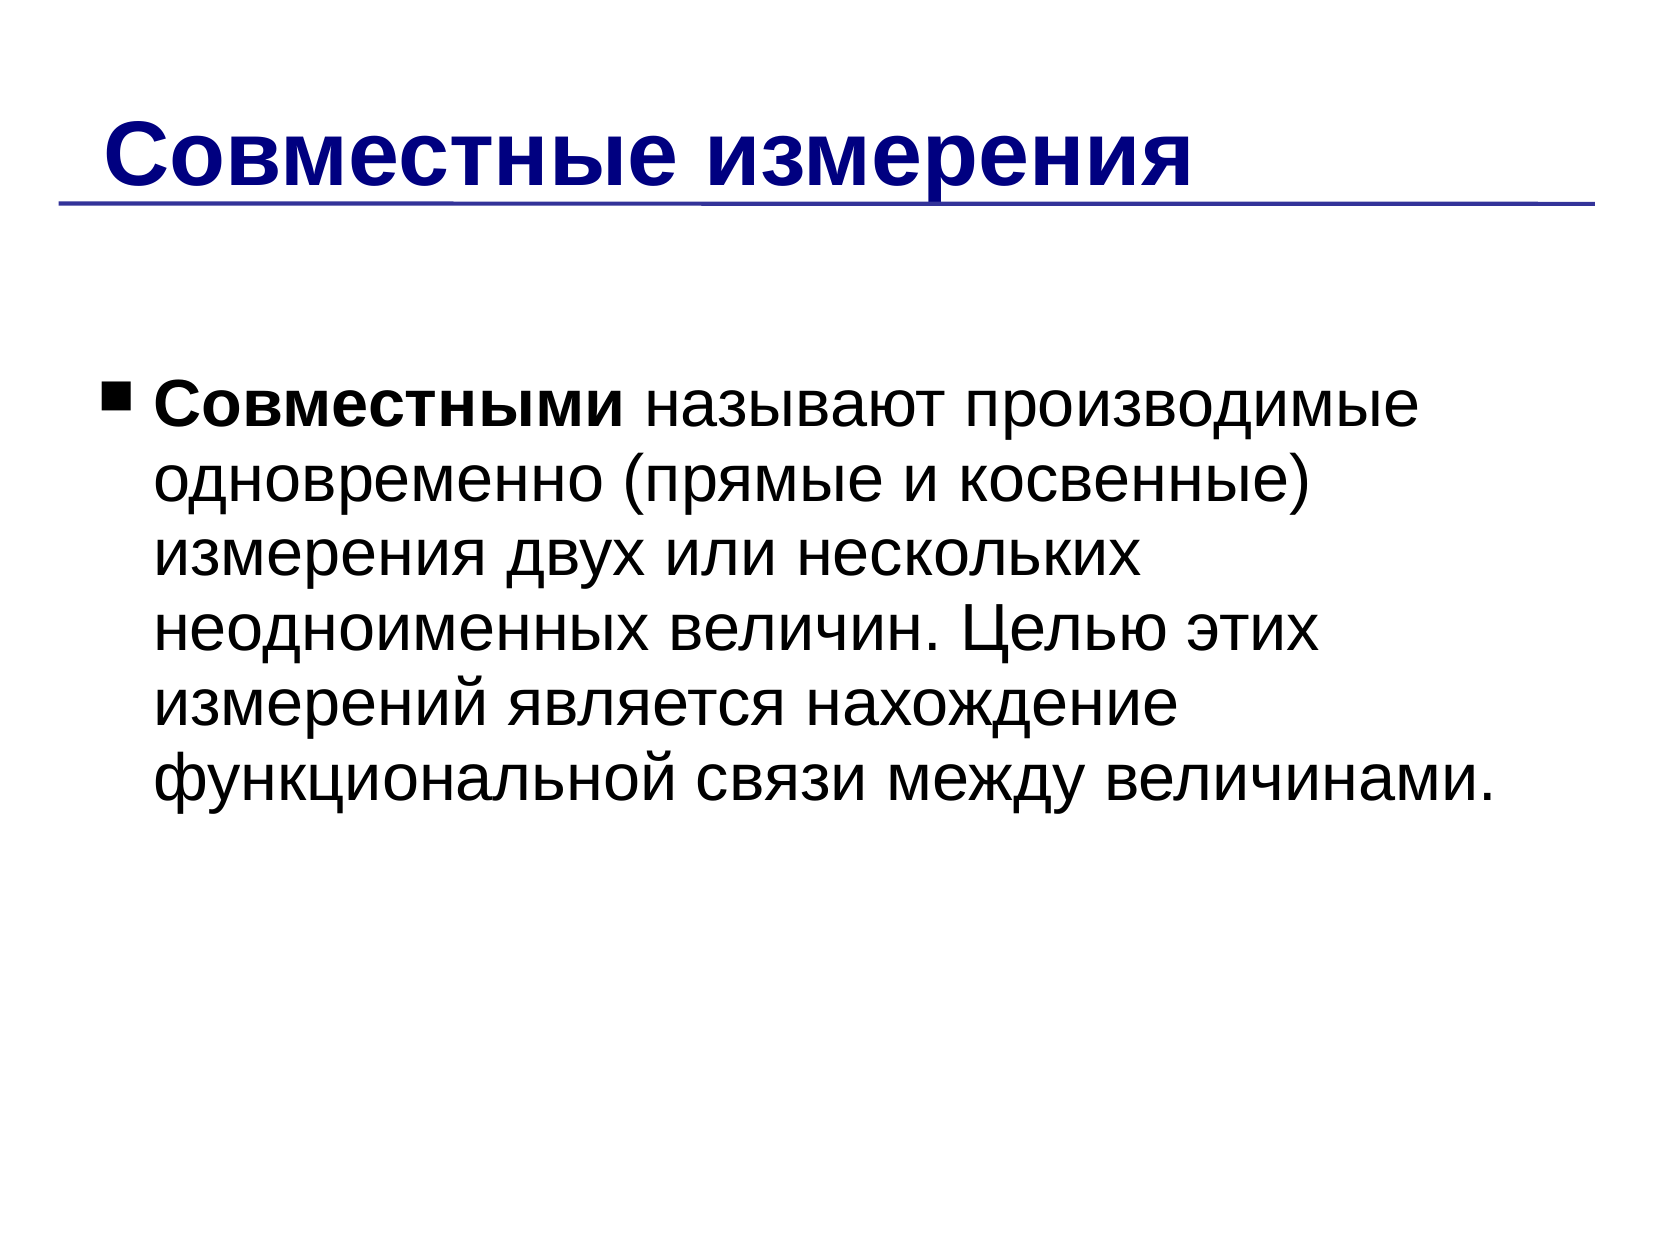

# Совместные измерения
Совместными называют производимые одновременно (прямые и косвенные) измерения двух или нескольких неодноименных величин. Целью этих измерений является нахождение функциональной связи между величинами.